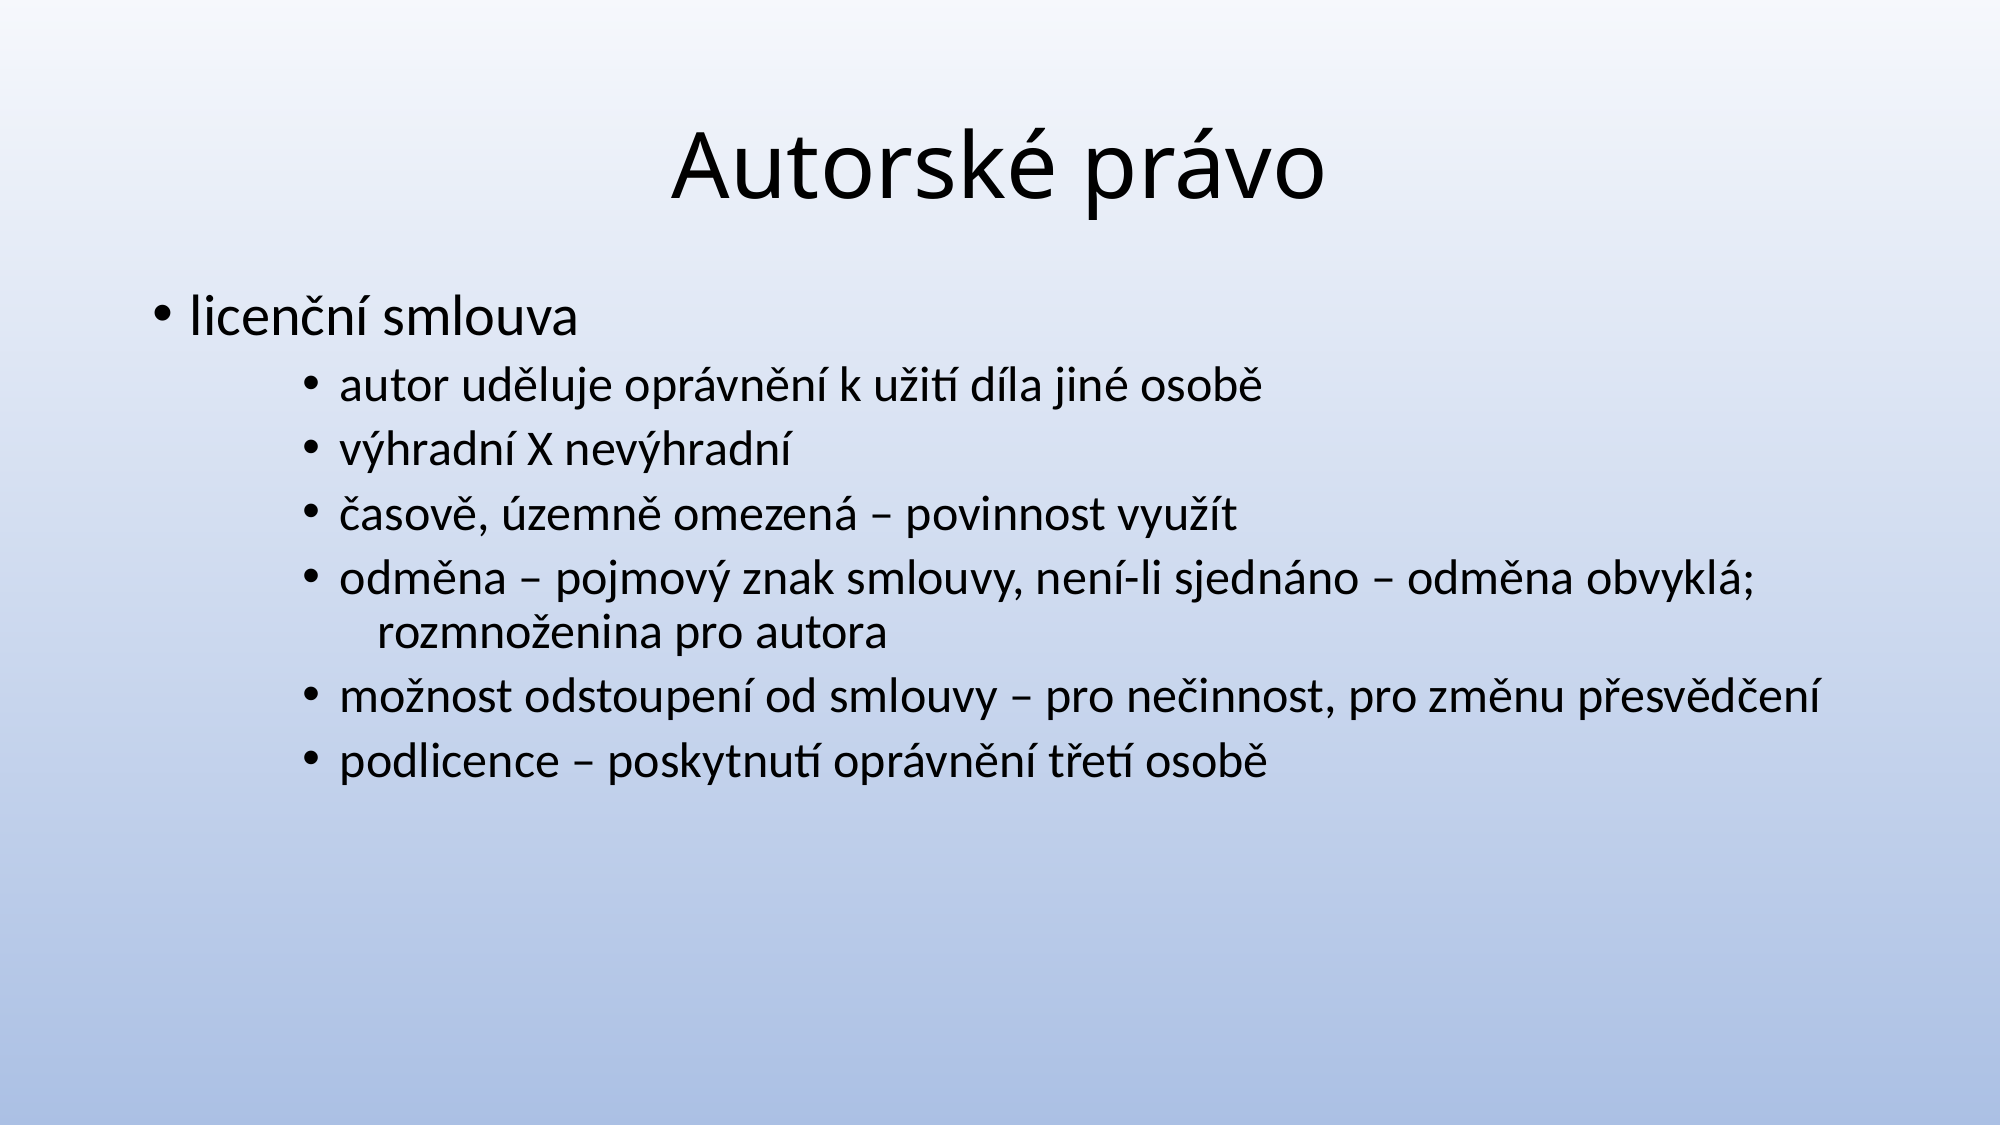

# Autorské právo
licenční smlouva
autor uděluje oprávnění k užití díla jiné osobě
výhradní X nevýhradní
časově, územně omezená – povinnost využít
odměna – pojmový znak smlouvy, není-li sjednáno – odměna obvyklá; rozmnoženina pro autora
možnost odstoupení od smlouvy – pro nečinnost, pro změnu přesvědčení
podlicence – poskytnutí oprávnění třetí osobě